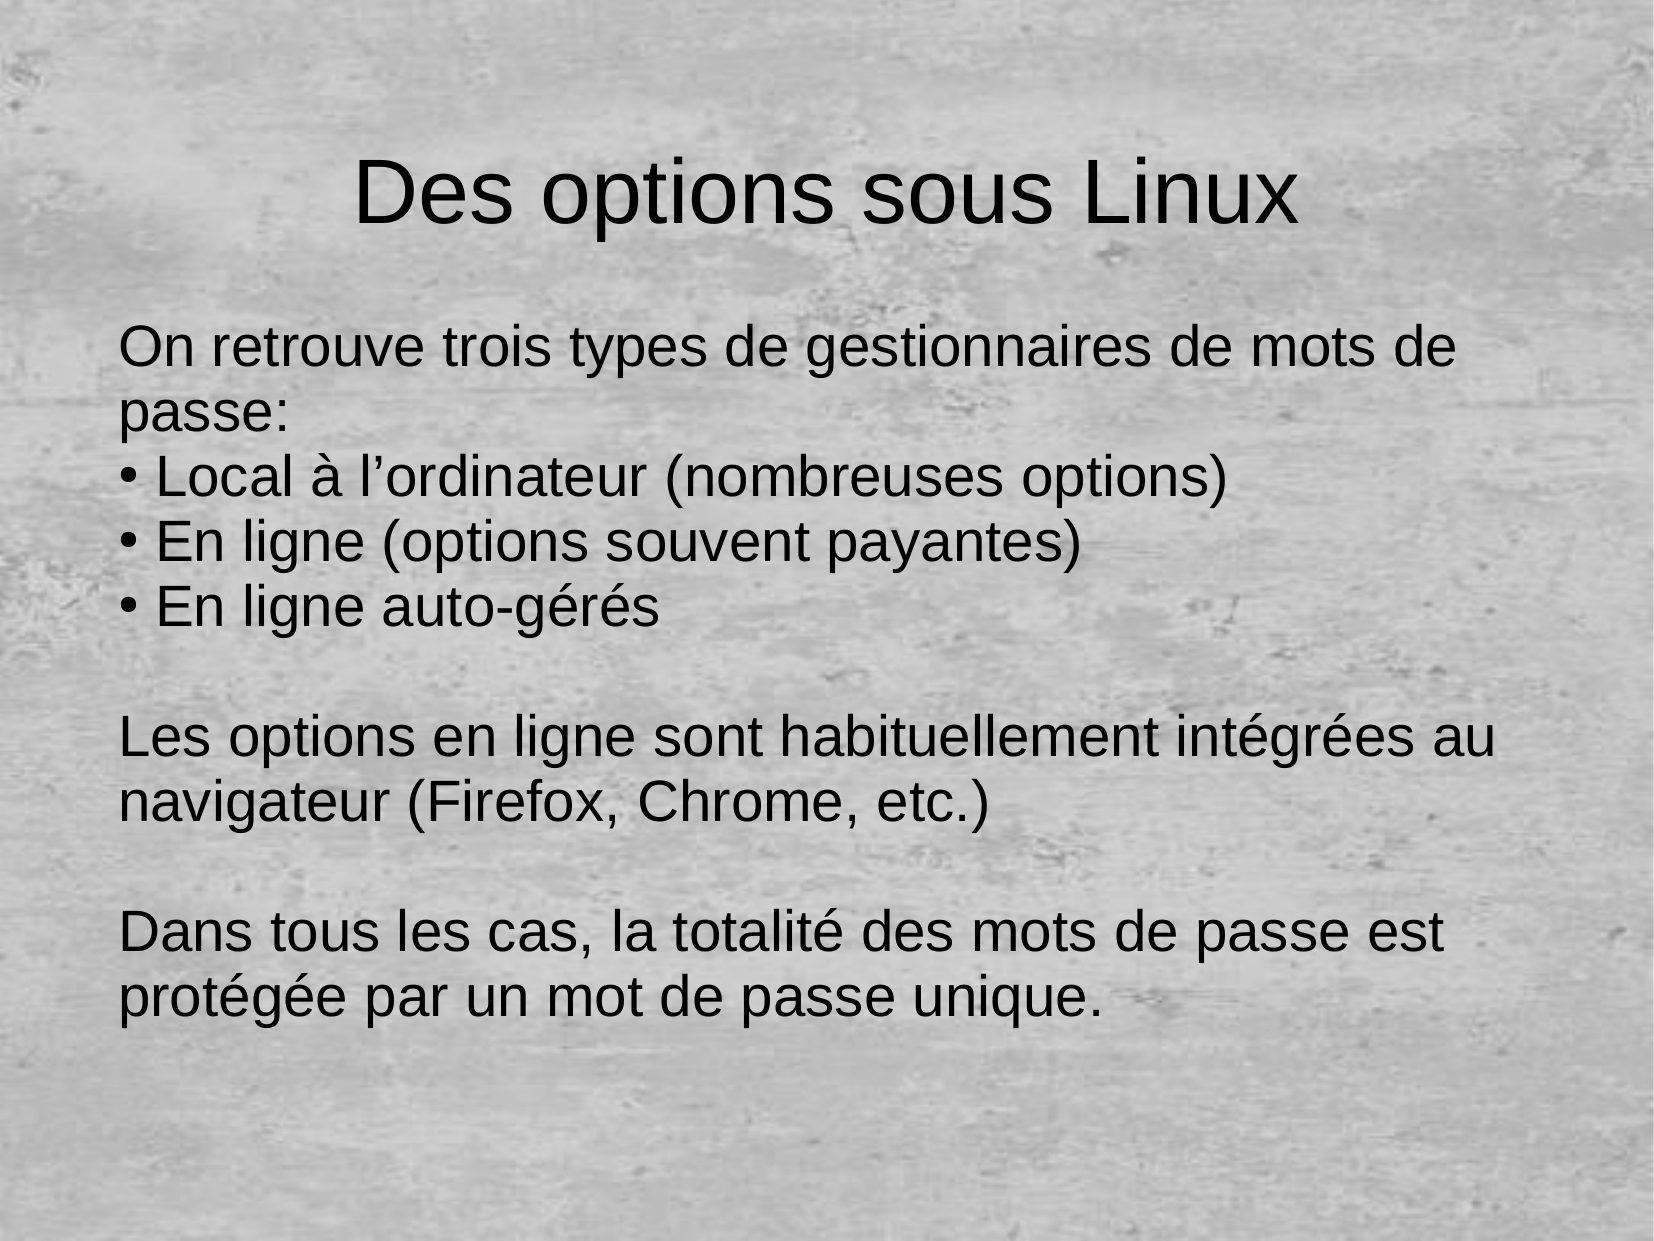

# Des options sous Linux
On retrouve trois types de gestionnaires de mots de passe:
 Local à l’ordinateur (nombreuses options)
 En ligne (options souvent payantes)
 En ligne auto-gérés
Les options en ligne sont habituellement intégrées au navigateur (Firefox, Chrome, etc.)
Dans tous les cas, la totalité des mots de passe est protégée par un mot de passe unique.